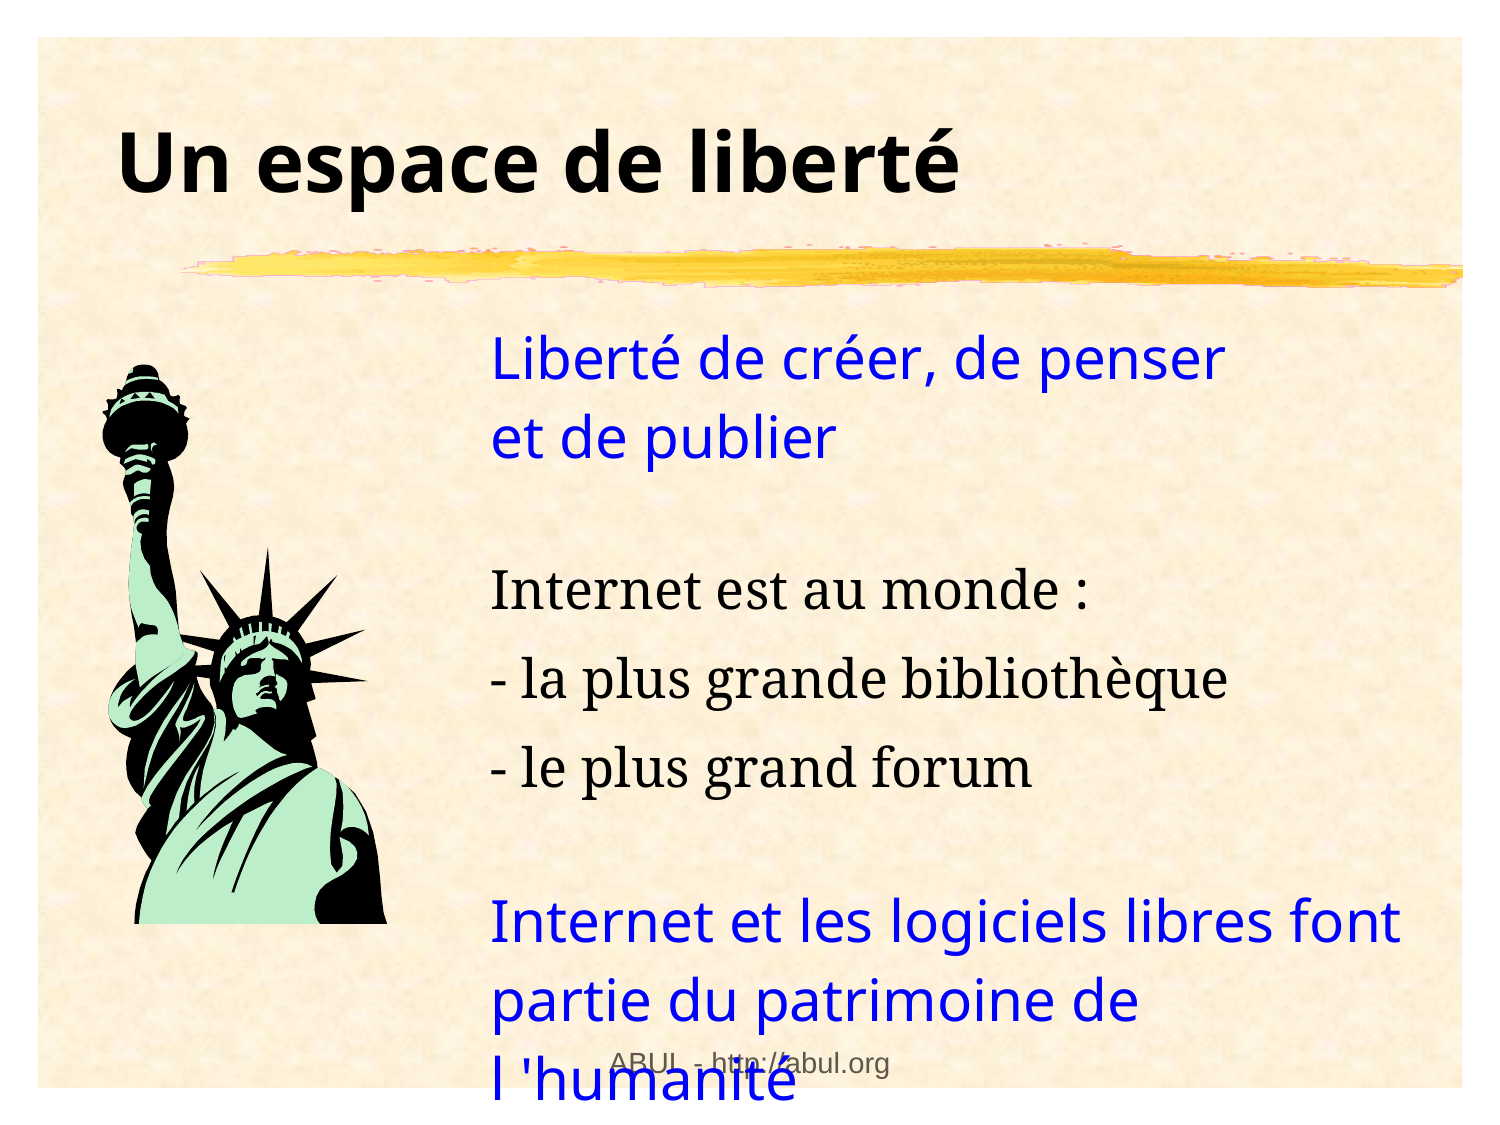

# Un espace de liberté
Liberté de créer, de penser
et de publier
Internet est au monde :
- la plus grande bibliothèque
- le plus grand forum
Internet et les logiciels libres font partie du patrimoine de l 'humanité